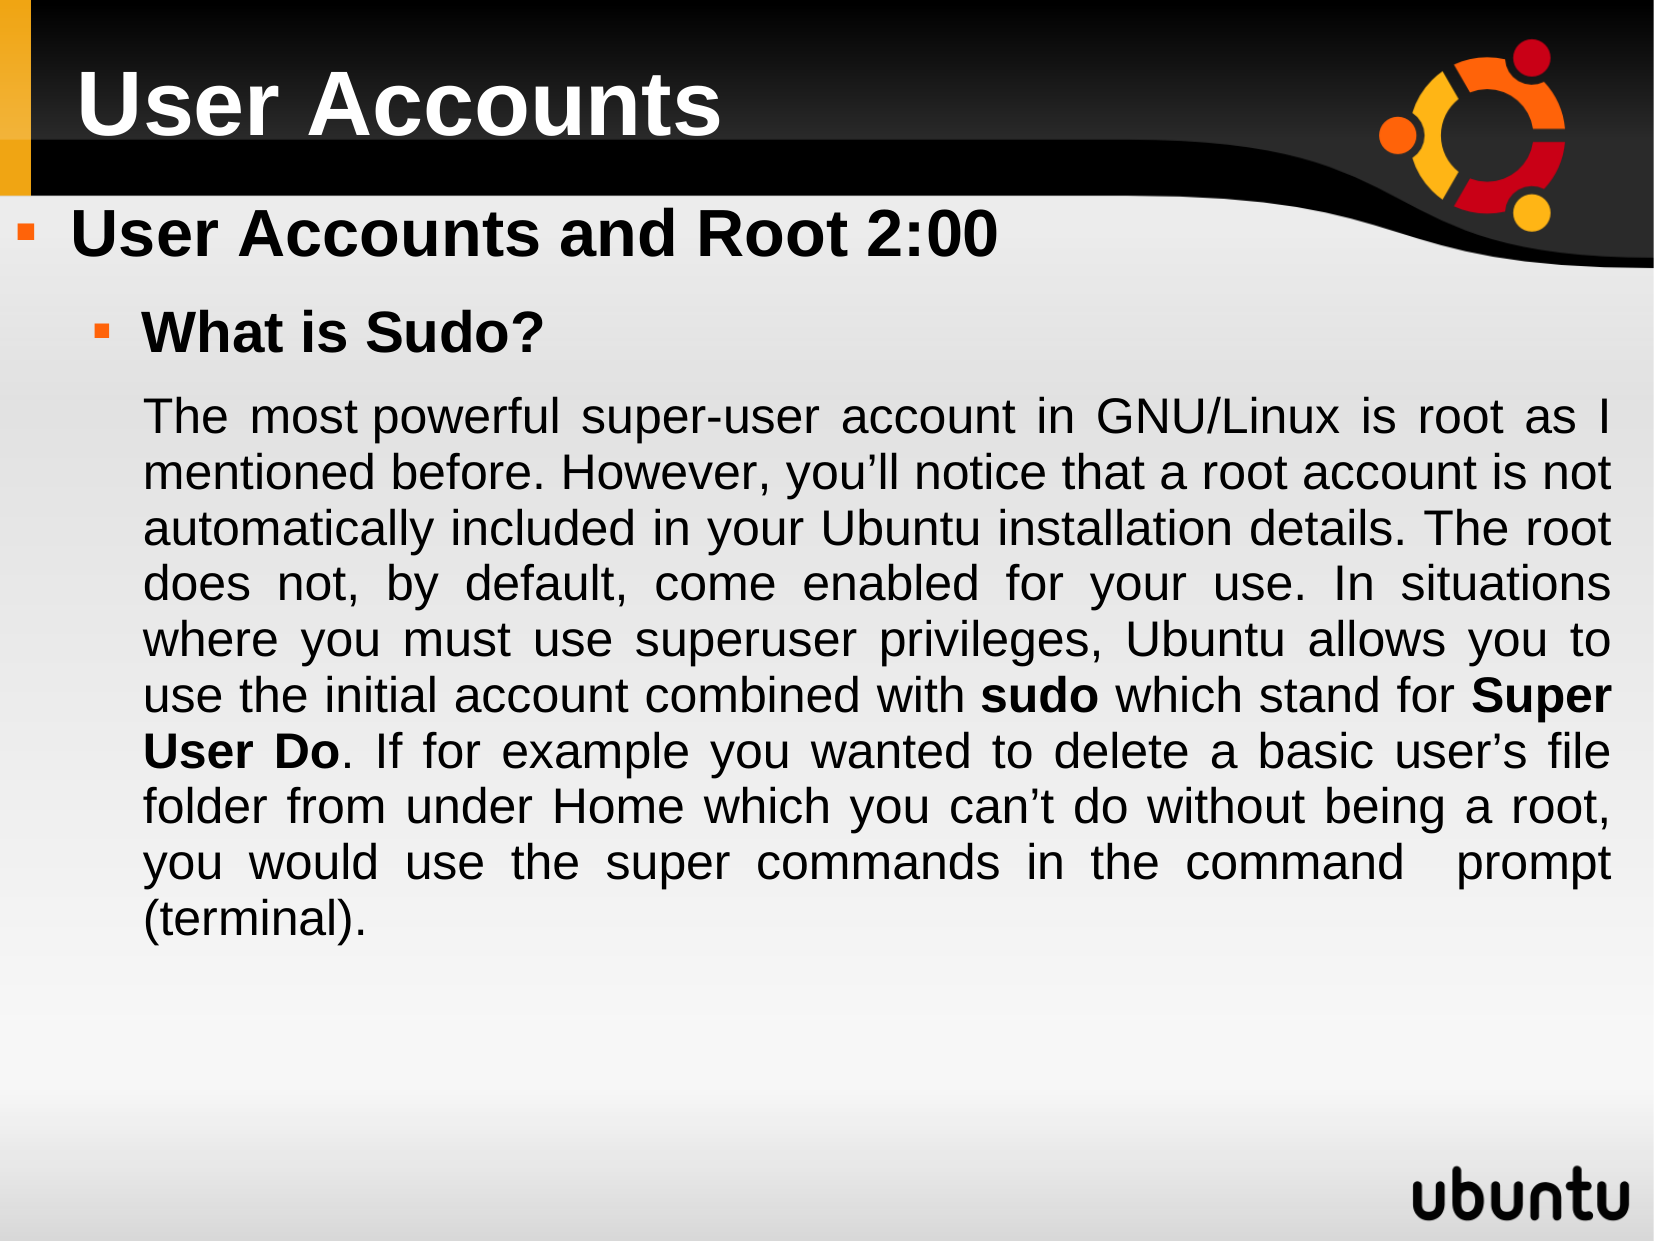

# User Accounts
User Accounts and Root 2:00
What is Sudo?
The most powerful super-user account in GNU/Linux is root as I mentioned before. However, you’ll notice that a root account is not automatically included in your Ubuntu installation details. The root does not, by default, come enabled for your use. In situations where you must use superuser privileges, Ubuntu allows you to use the initial account combined with sudo which stand for Super User Do. If for example you wanted to delete a basic user’s file folder from under Home which you can’t do without being a root, you would use the super commands in the command prompt (terminal).